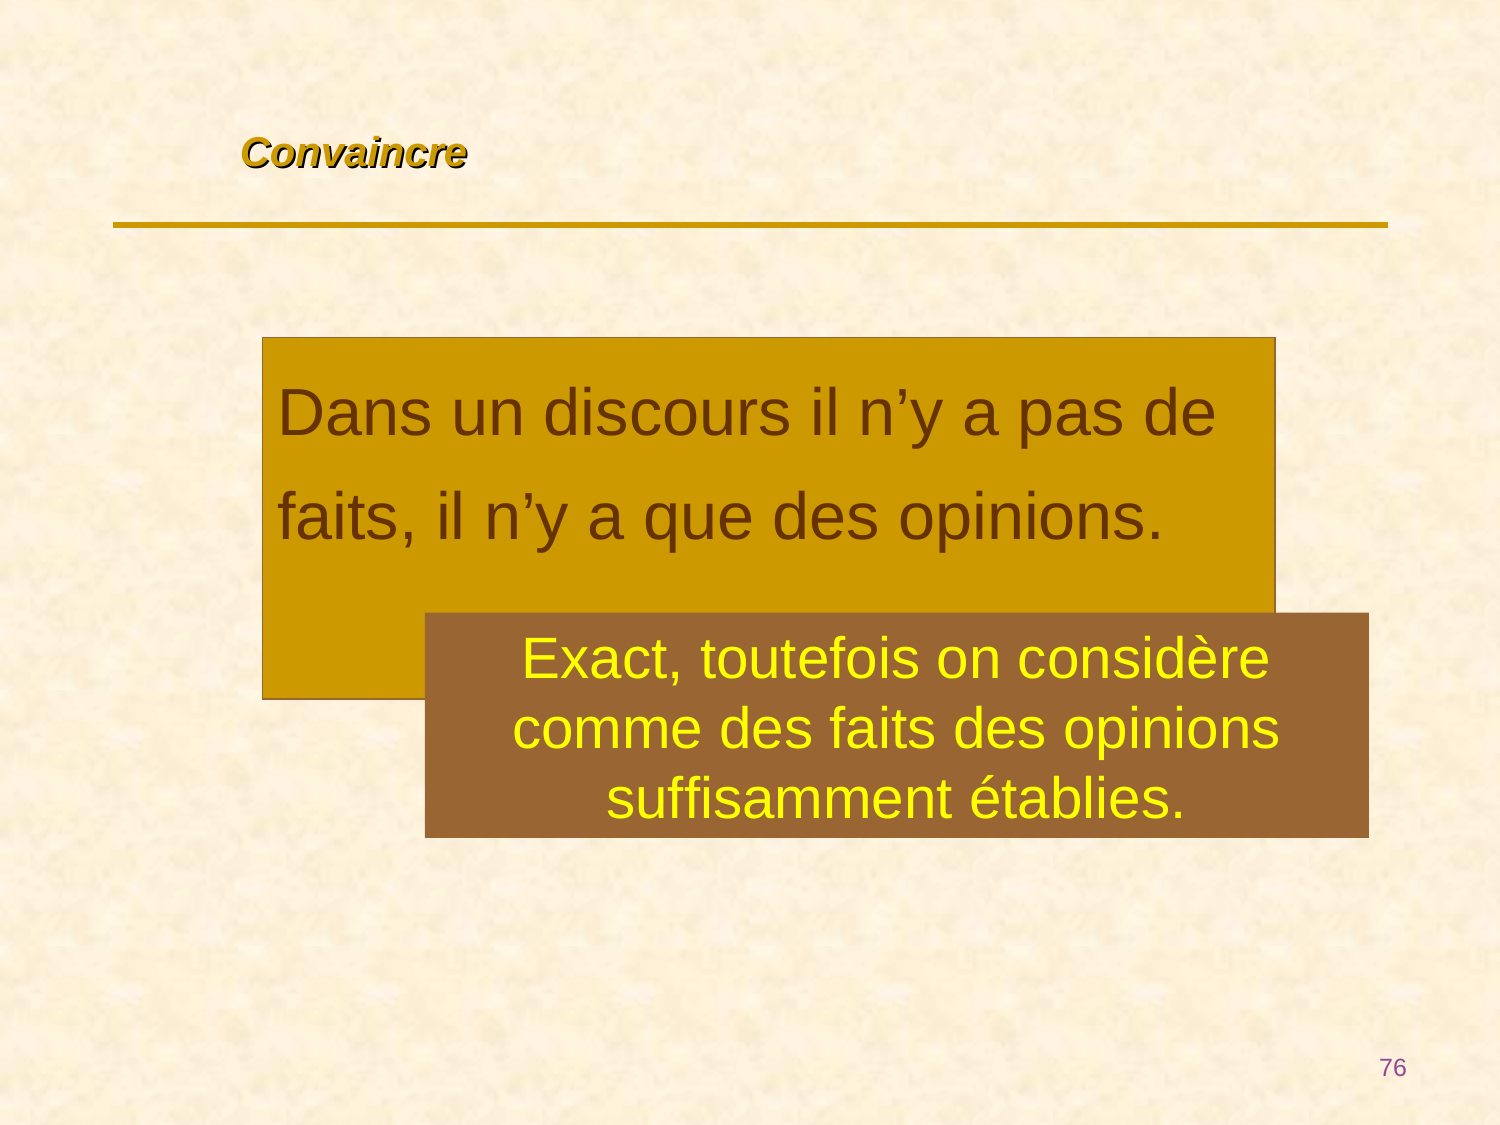

Convaincre
Dans un discours il n’y a pas de faits, il n’y a que des opinions.
Vrai / Faux ?
Exact, toutefois on considère comme des faits des opinions suffisamment établies.
76